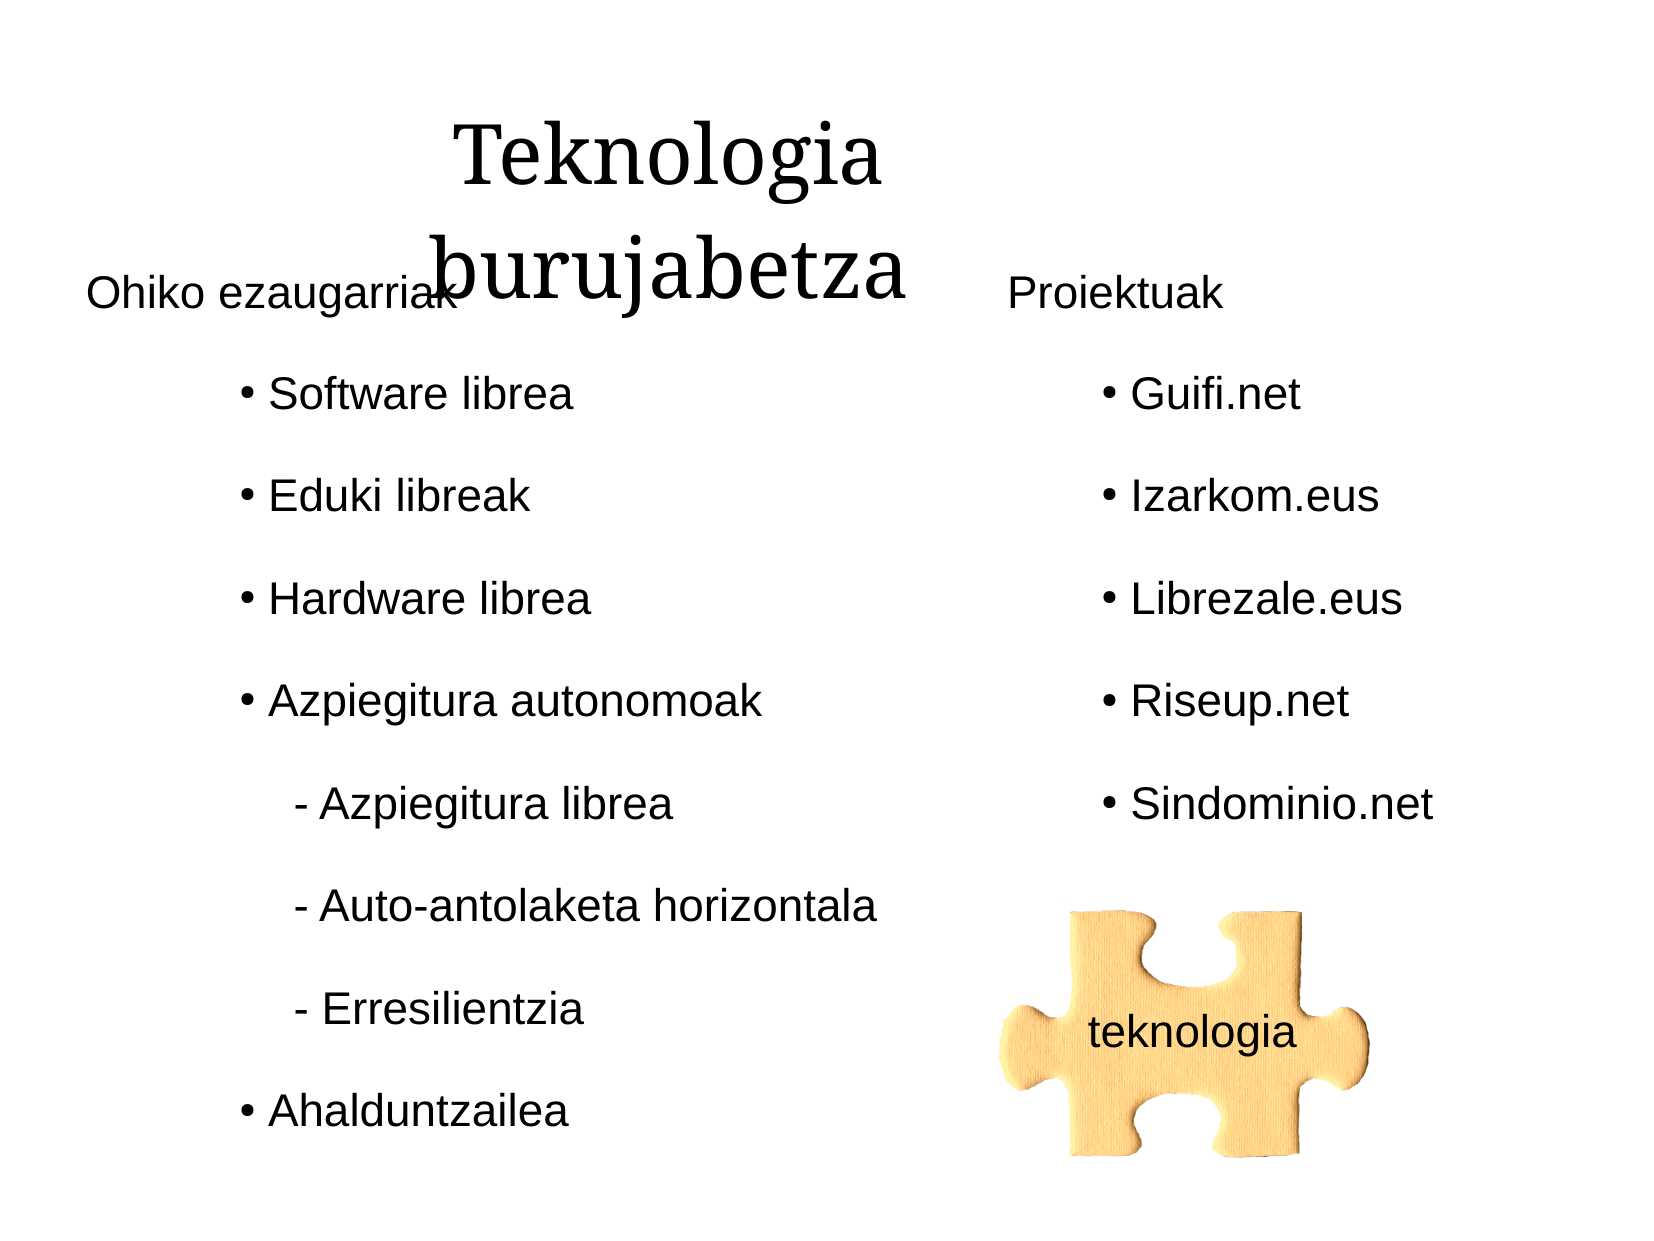

Teknologia burujabetza
Ohiko ezaugarriak
Proiektuak
 Software librea
 Eduki libreak
 Hardware librea
 Azpiegitura autonomoak
 - Azpiegitura librea
 - Auto-antolaketa horizontala
 - Erresilientzia
 Ahalduntzailea
 Guifi.net
 Izarkom.eus
 Librezale.eus
 Riseup.net
 Sindominio.net
teknologia